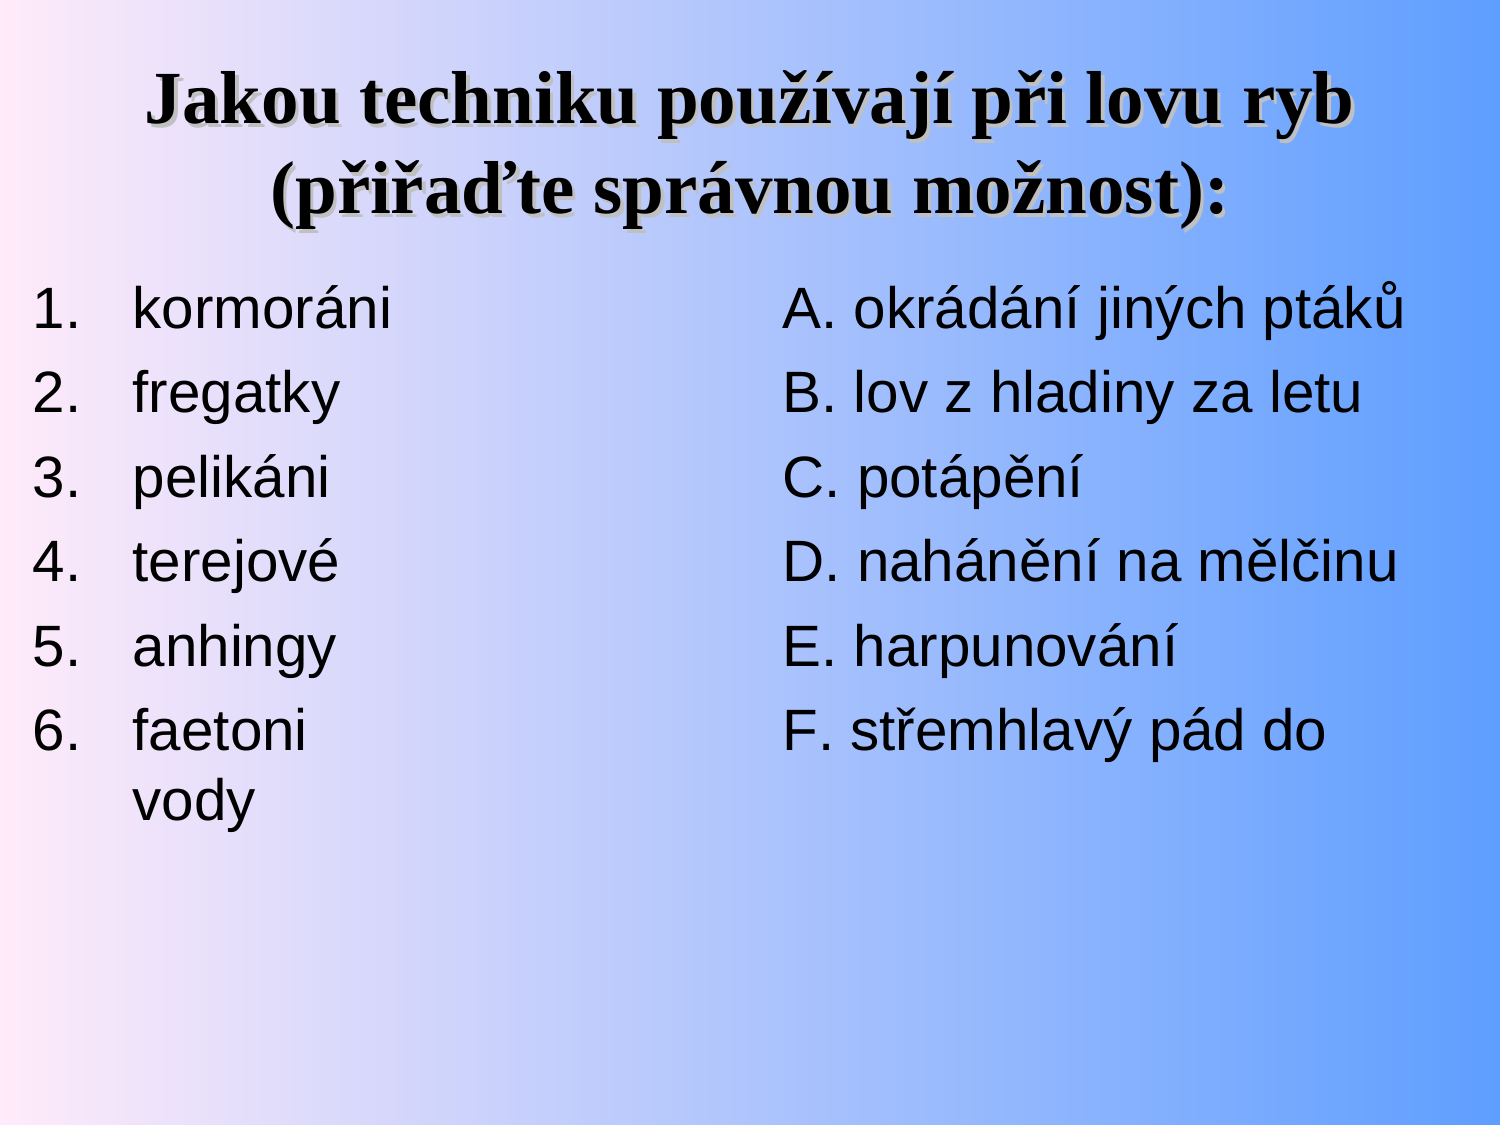

# Jakou techniku používají při lovu ryb (přiřaďte správnou možnost):
kormoráni			A. okrádání jiných ptáků
fregatky			B. lov z hladiny za letu
pelikáni				C. potápění
terejové			D. nahánění na mělčinu
anhingy			E. harpunování
faetoni				F. střemhlavý pád do vody